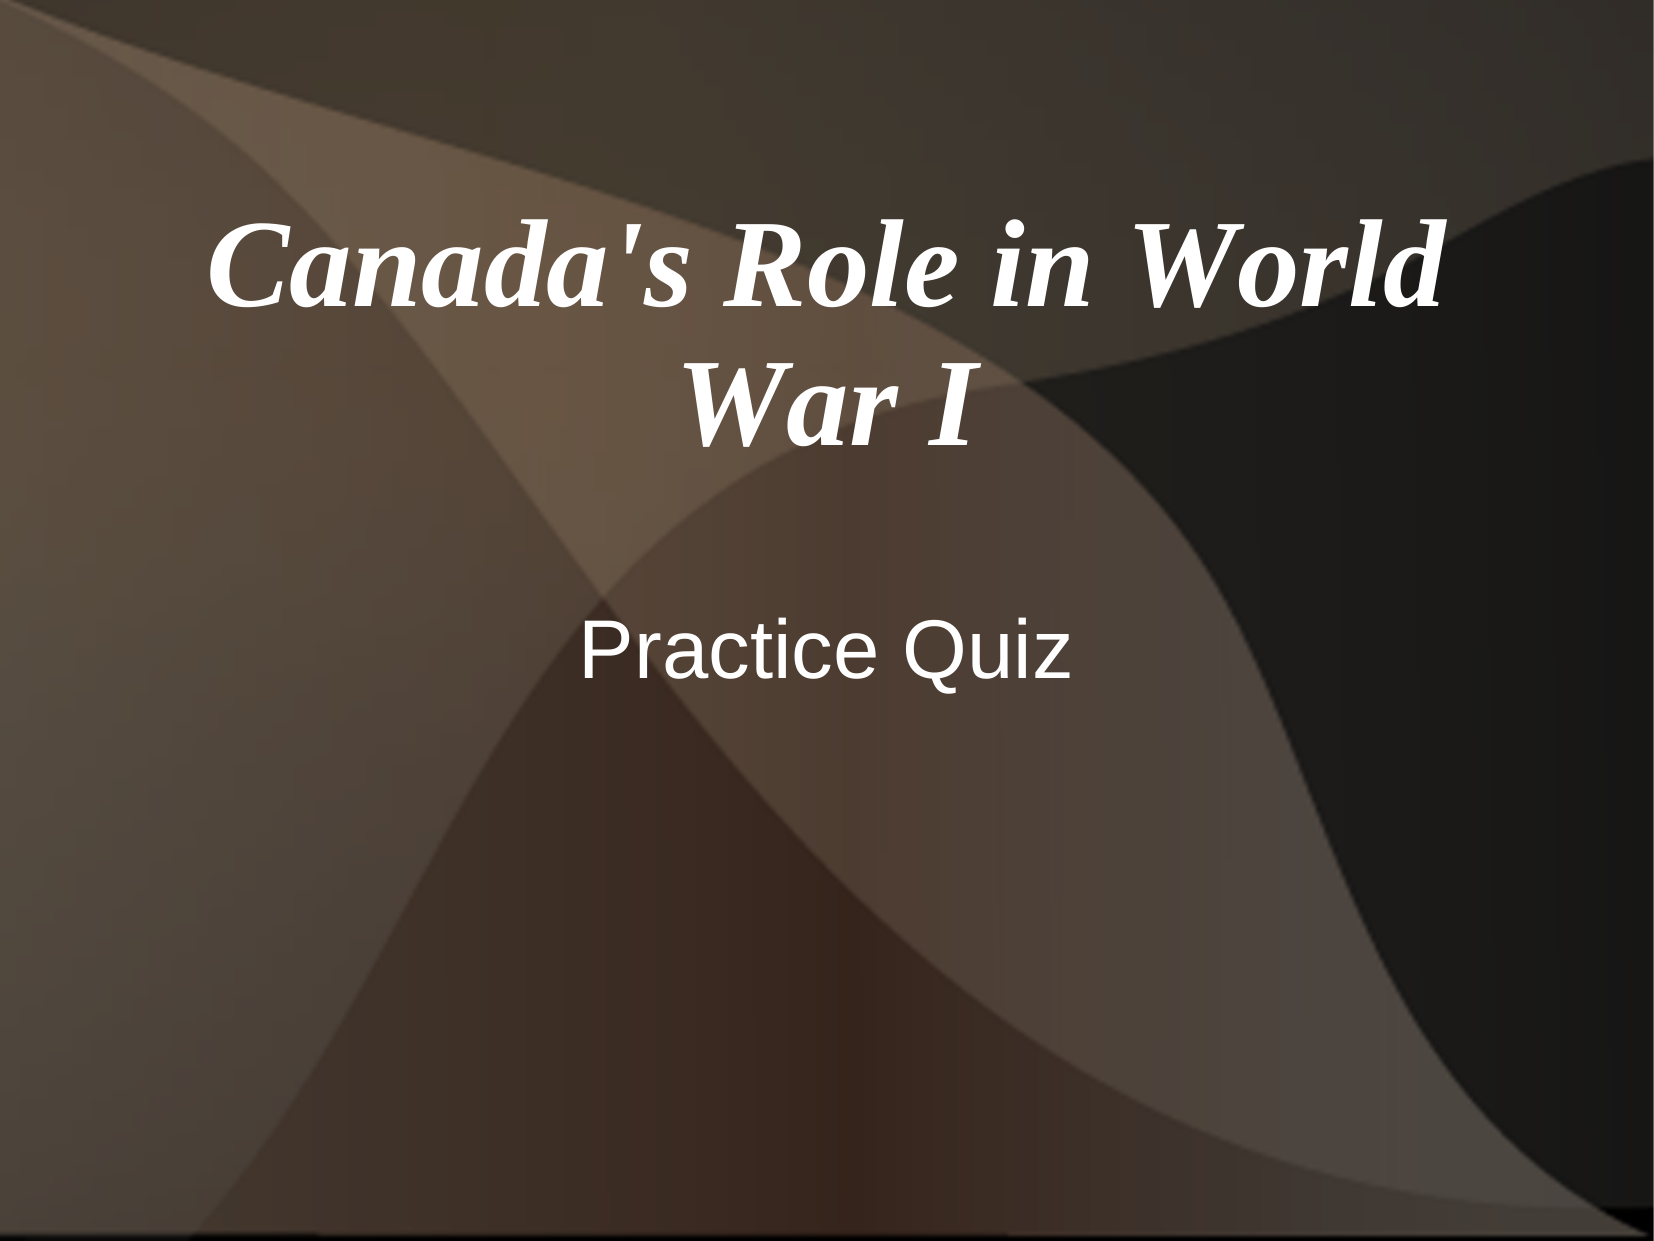

# Canada's Role in World War I
Practice Quiz